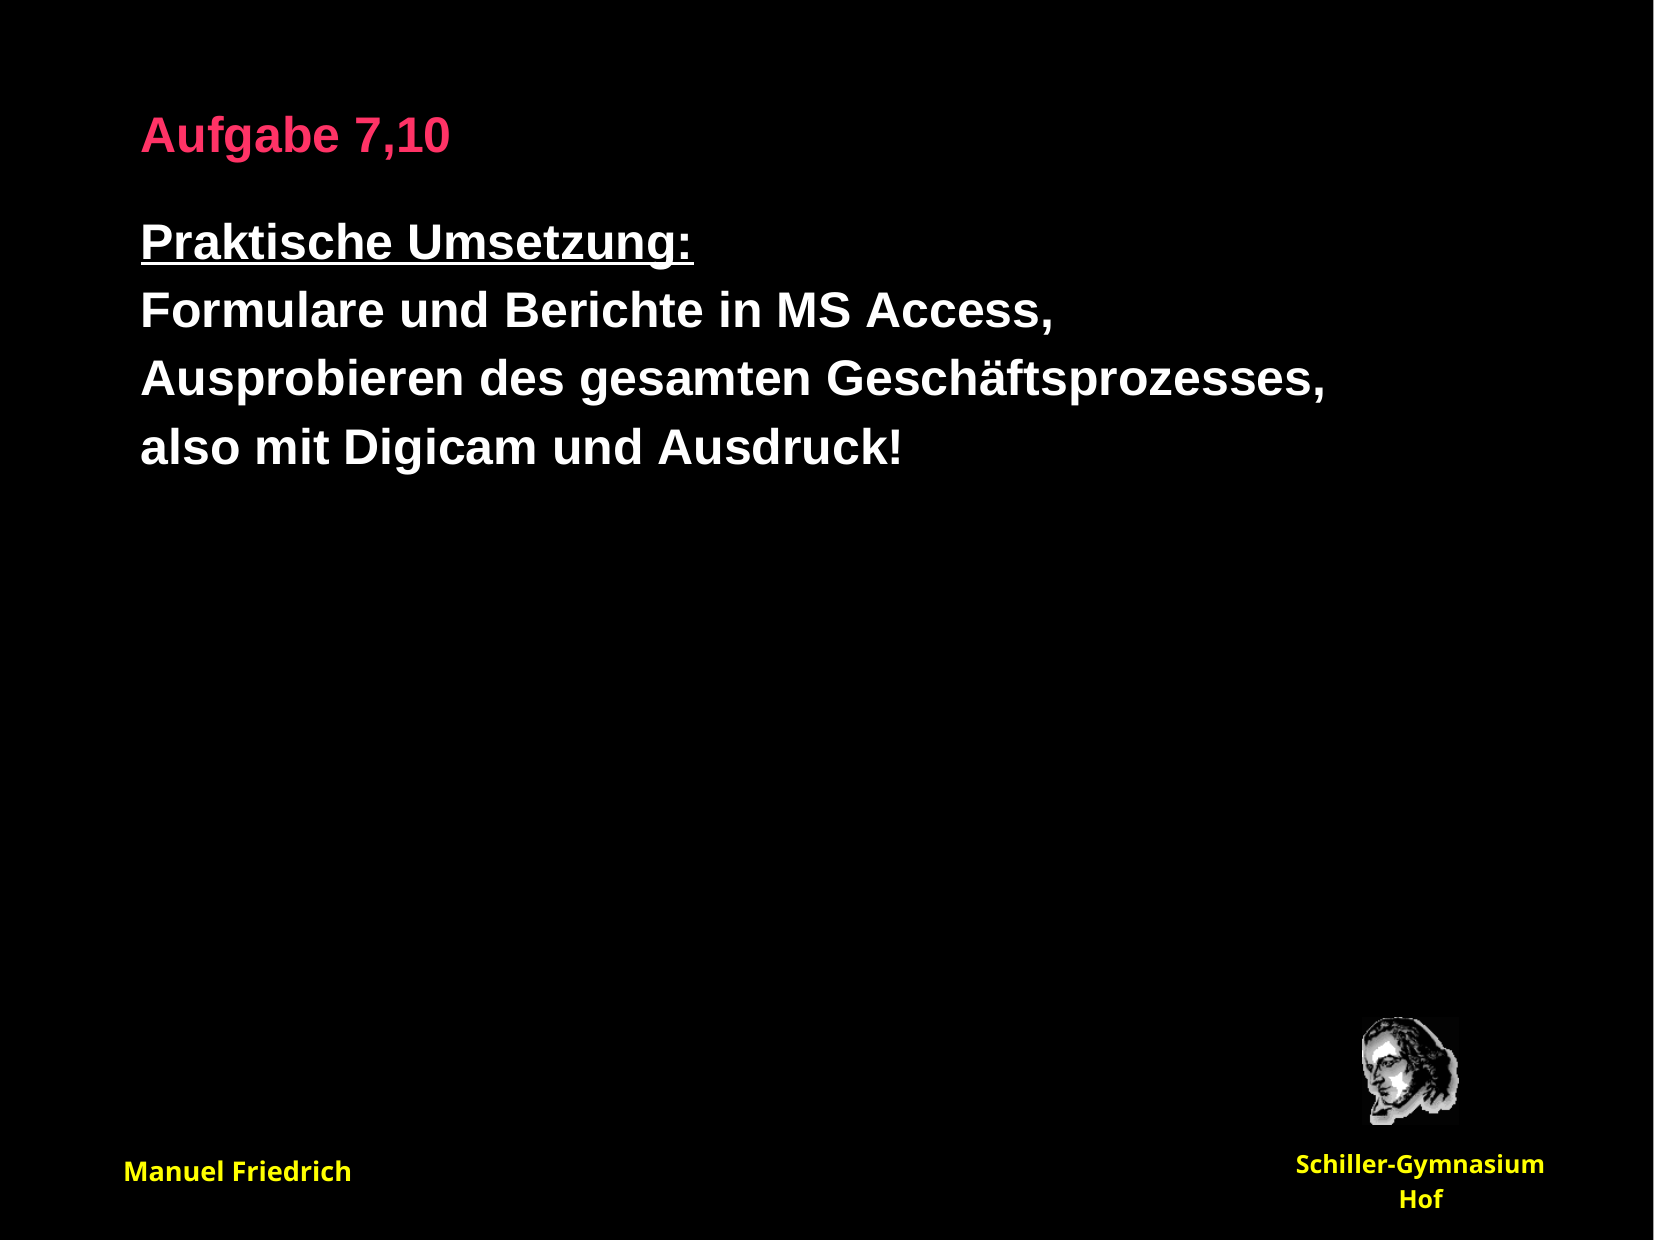

Aufgabe 7,10
Praktische Umsetzung:
Formulare und Berichte in MS Access,
Ausprobieren des gesamten Geschäftsprozesses,
also mit Digicam und Ausdruck!
Schiller-Gymnasium
Hof
Manuel Friedrich